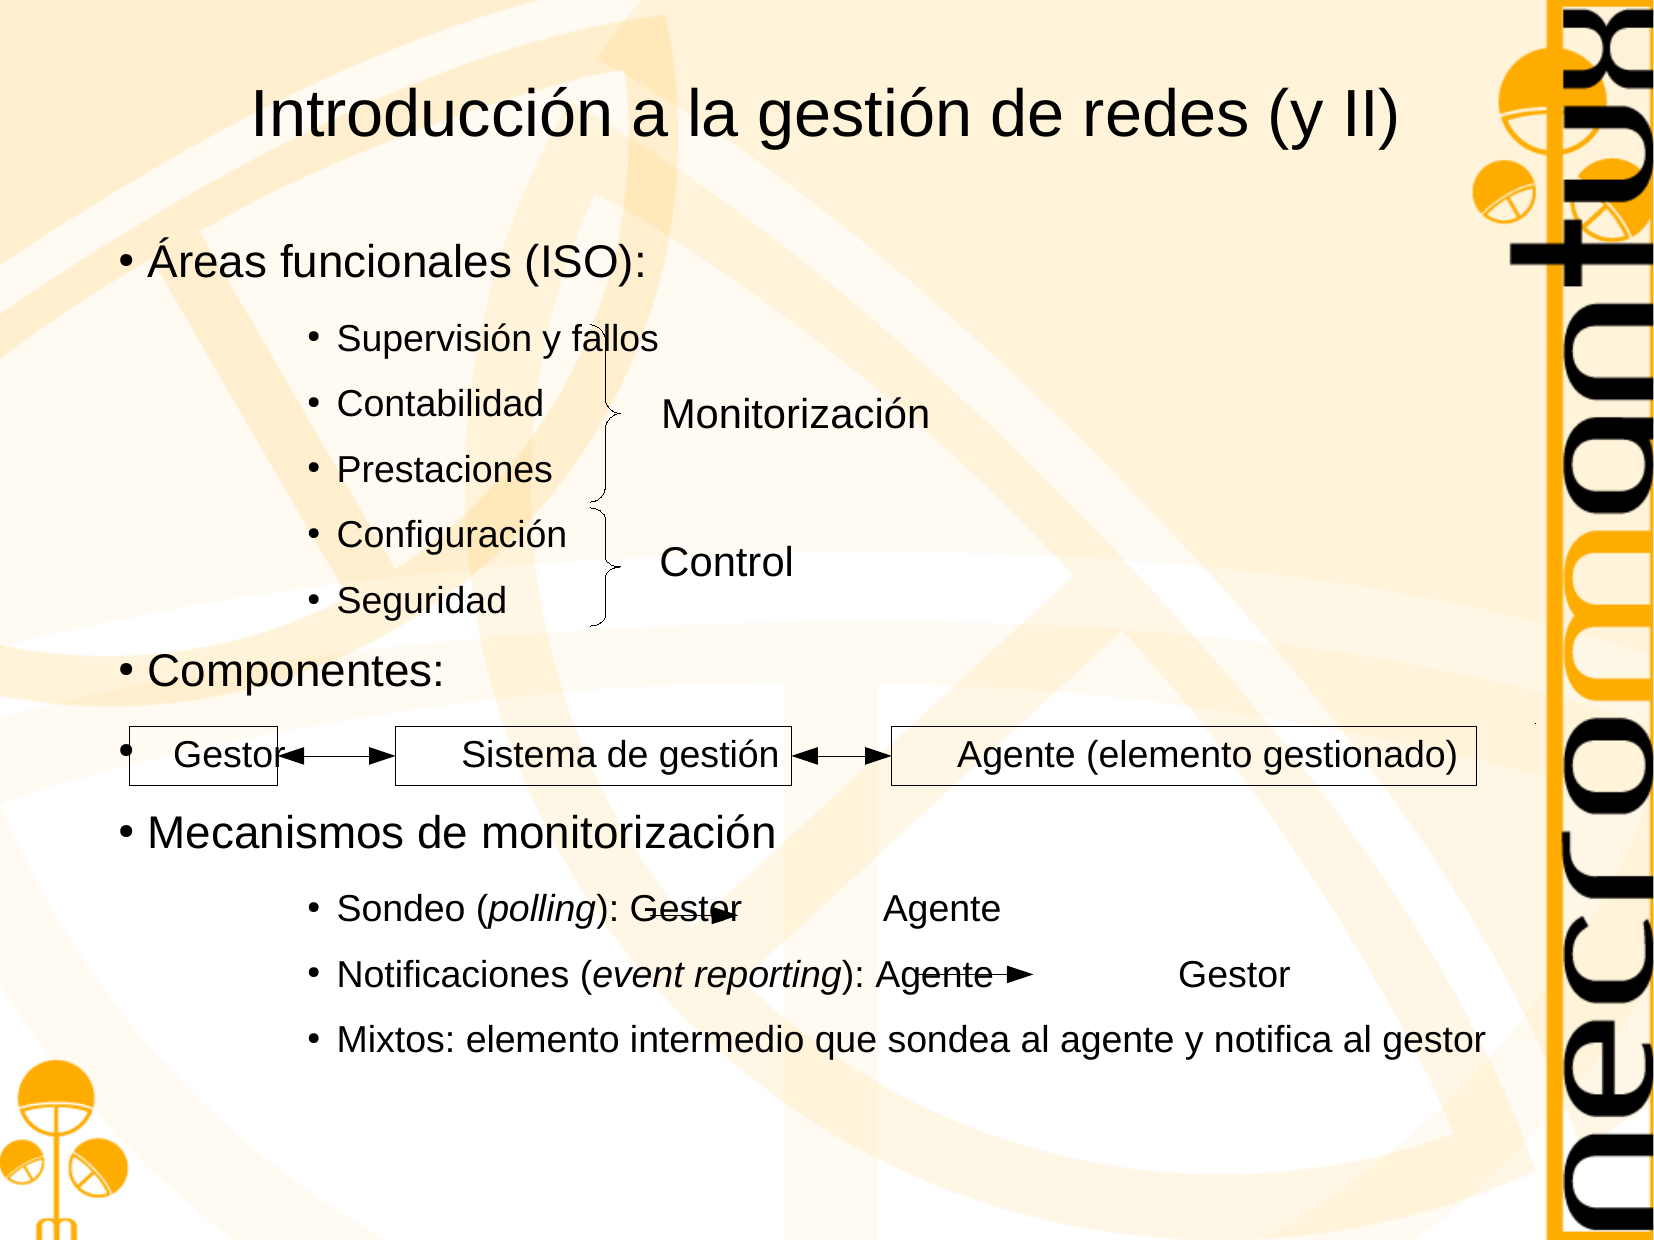

# Introducción a la gestión de redes (y II)
Áreas funcionales (ISO):
Supervisión y fallos
Contabilidad
Prestaciones
Configuración
Seguridad
Componentes:
 Gestor		 Sistema de gestión		 Agente (elemento gestionado)
Mecanismos de monitorización
Sondeo (polling): Gestor 		Agente
Notificaciones (event reporting): Agente			Gestor
Mixtos: elemento intermedio que sondea al agente y notifica al gestor
Monitorización
Control